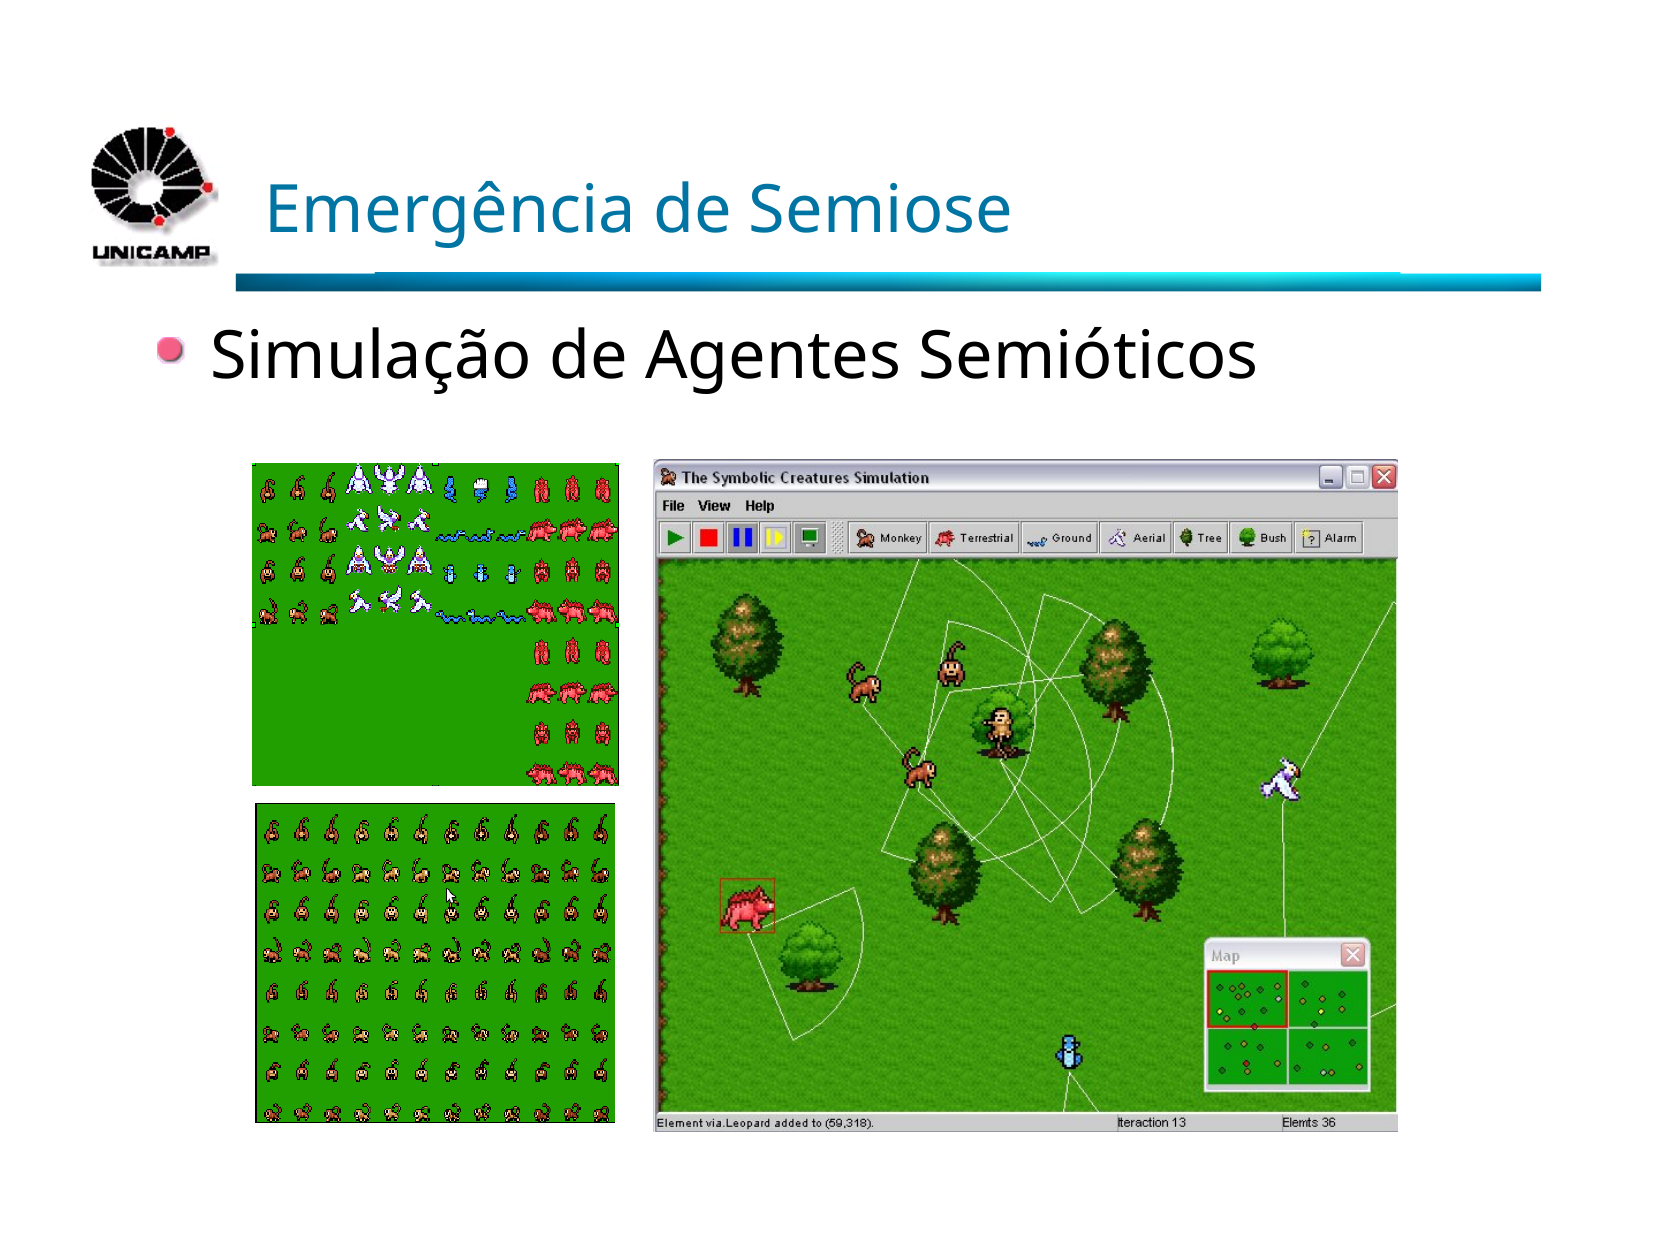

# Emergência de Semiose
Simulação de Agentes Semióticos